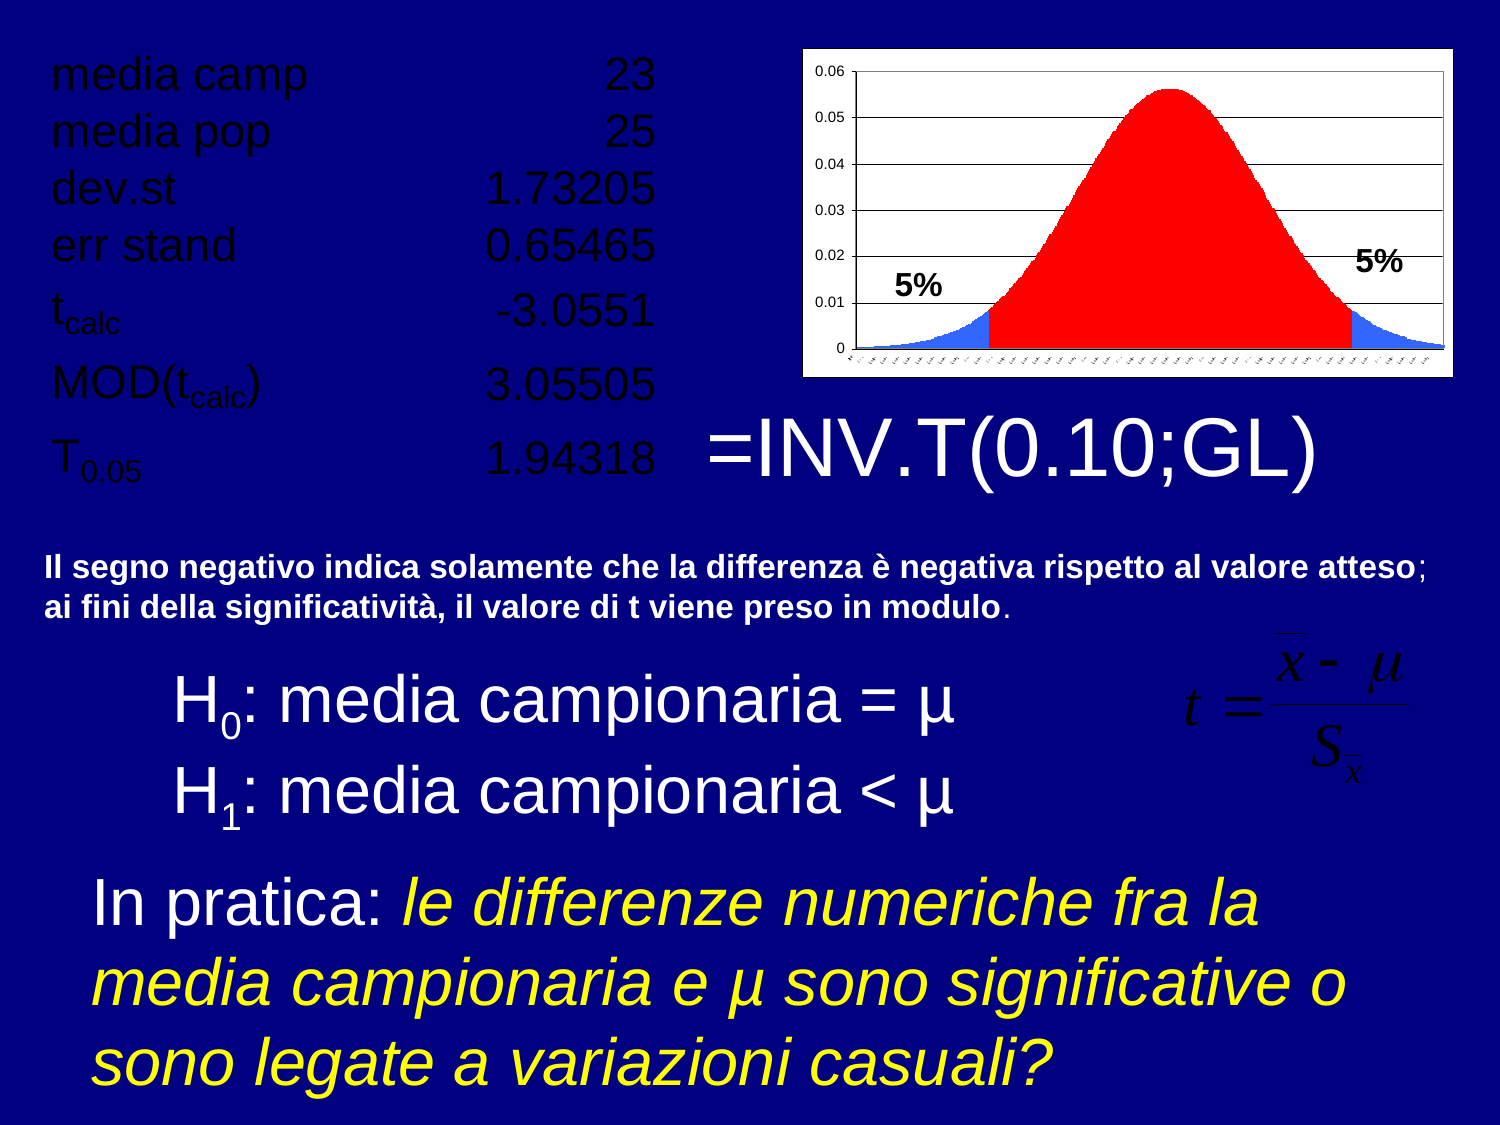

5%
5%
=INV.T(0.10;GL)
Il segno negativo indica solamente che la differenza è negativa rispetto al valore atteso; ai fini della significatività, il valore di t viene preso in modulo.
H0: media campionaria = µ
H1: media campionaria < µ
In pratica: le differenze numeriche fra la media campionaria e µ sono significative o sono legate a variazioni casuali?